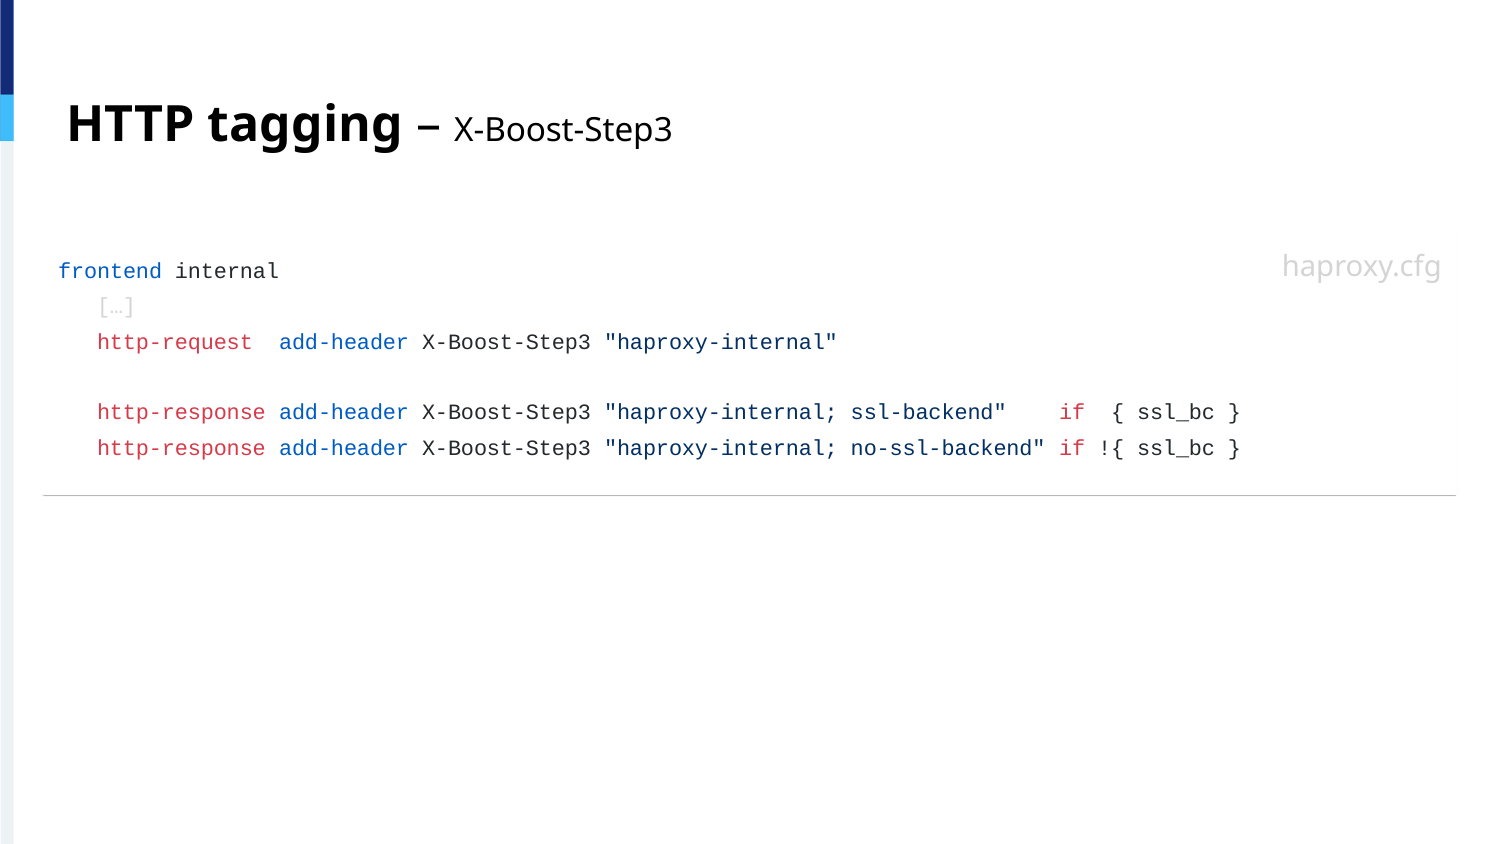

# HTTP tagging – X-Boost-Step3
frontend internal
 […]
 http-request add-header X-Boost-Step3 "haproxy-internal"
 http-response add-header X-Boost-Step3 "haproxy-internal; ssl-backend" if { ssl_bc }
 http-response add-header X-Boost-Step3 "haproxy-internal; no-ssl-backend" if !{ ssl_bc }
haproxy.cfg